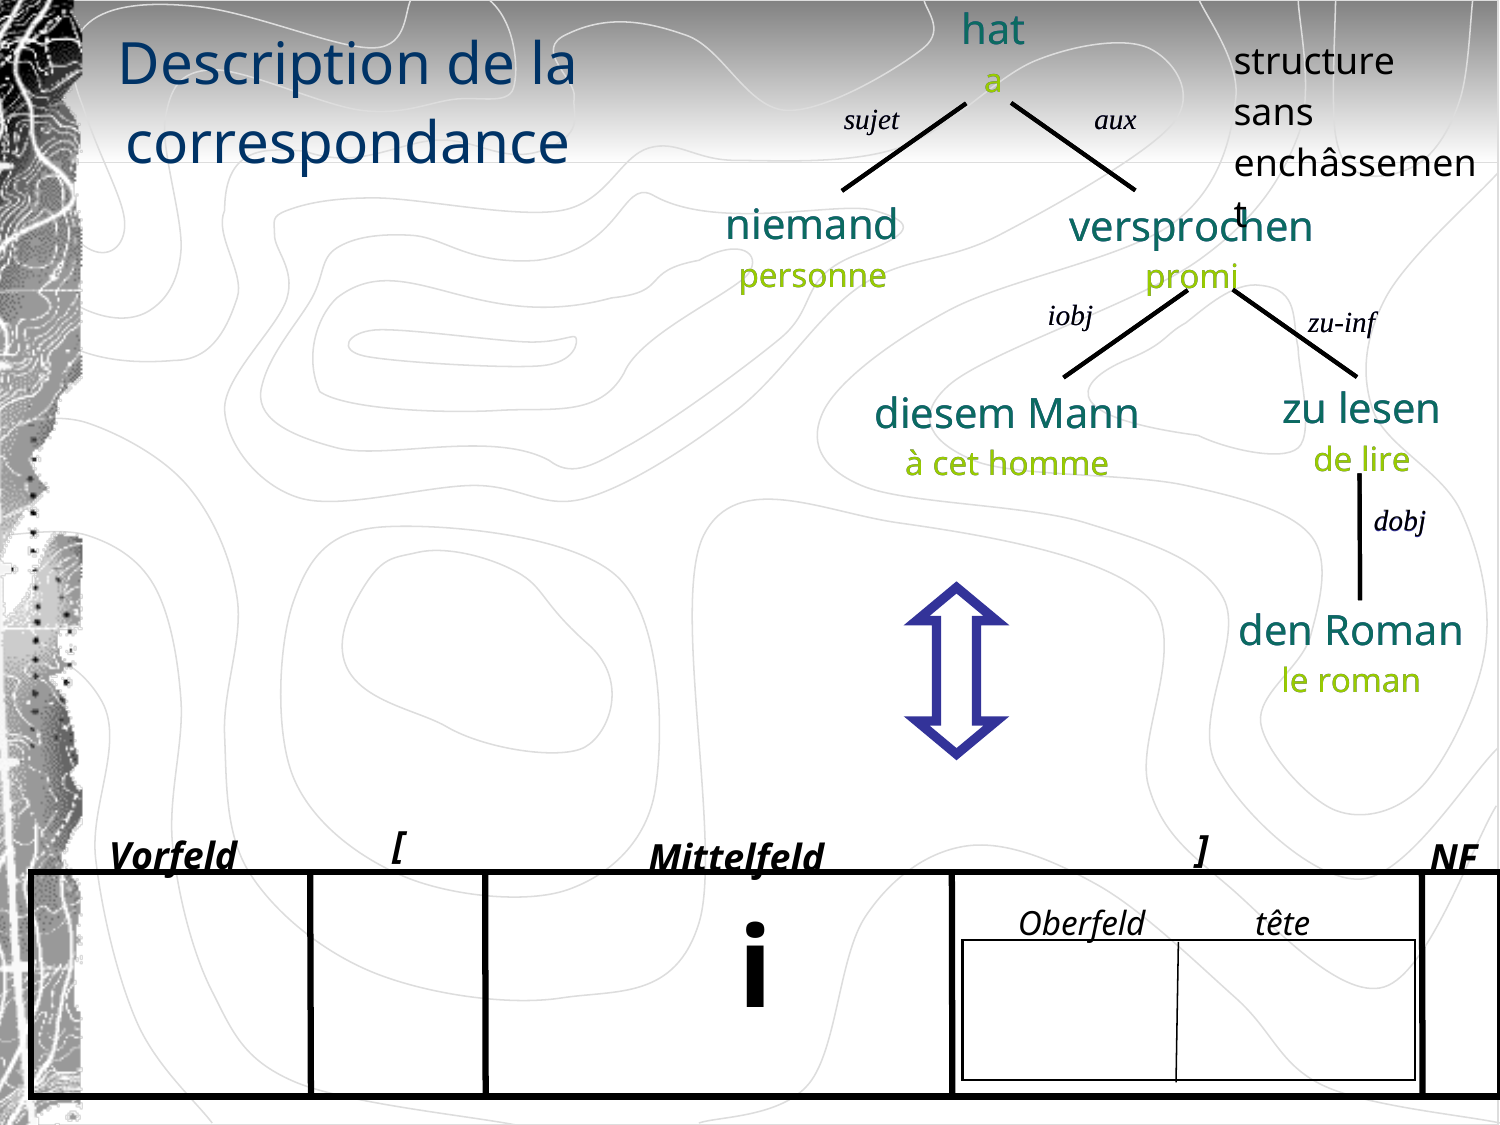

hat
a
sujet
aux
niemand
personne
versprochen
promi
iobj
zu-inf
zu lesen
de lire
diesem Mann
à cet homme
dobj
den Roman
le roman
hat
a
# Description de la correspondance
structure sans enchâssement
sujet
aux
niemand
personne
versprochen
promi
iobj
zu-inf
zu lesen
de lire
diesem Mann
à cet homme
dobj
den Roman
le roman
[
]
Vorfeld
Mittelfeld
NF
i
Oberfeld	 tête